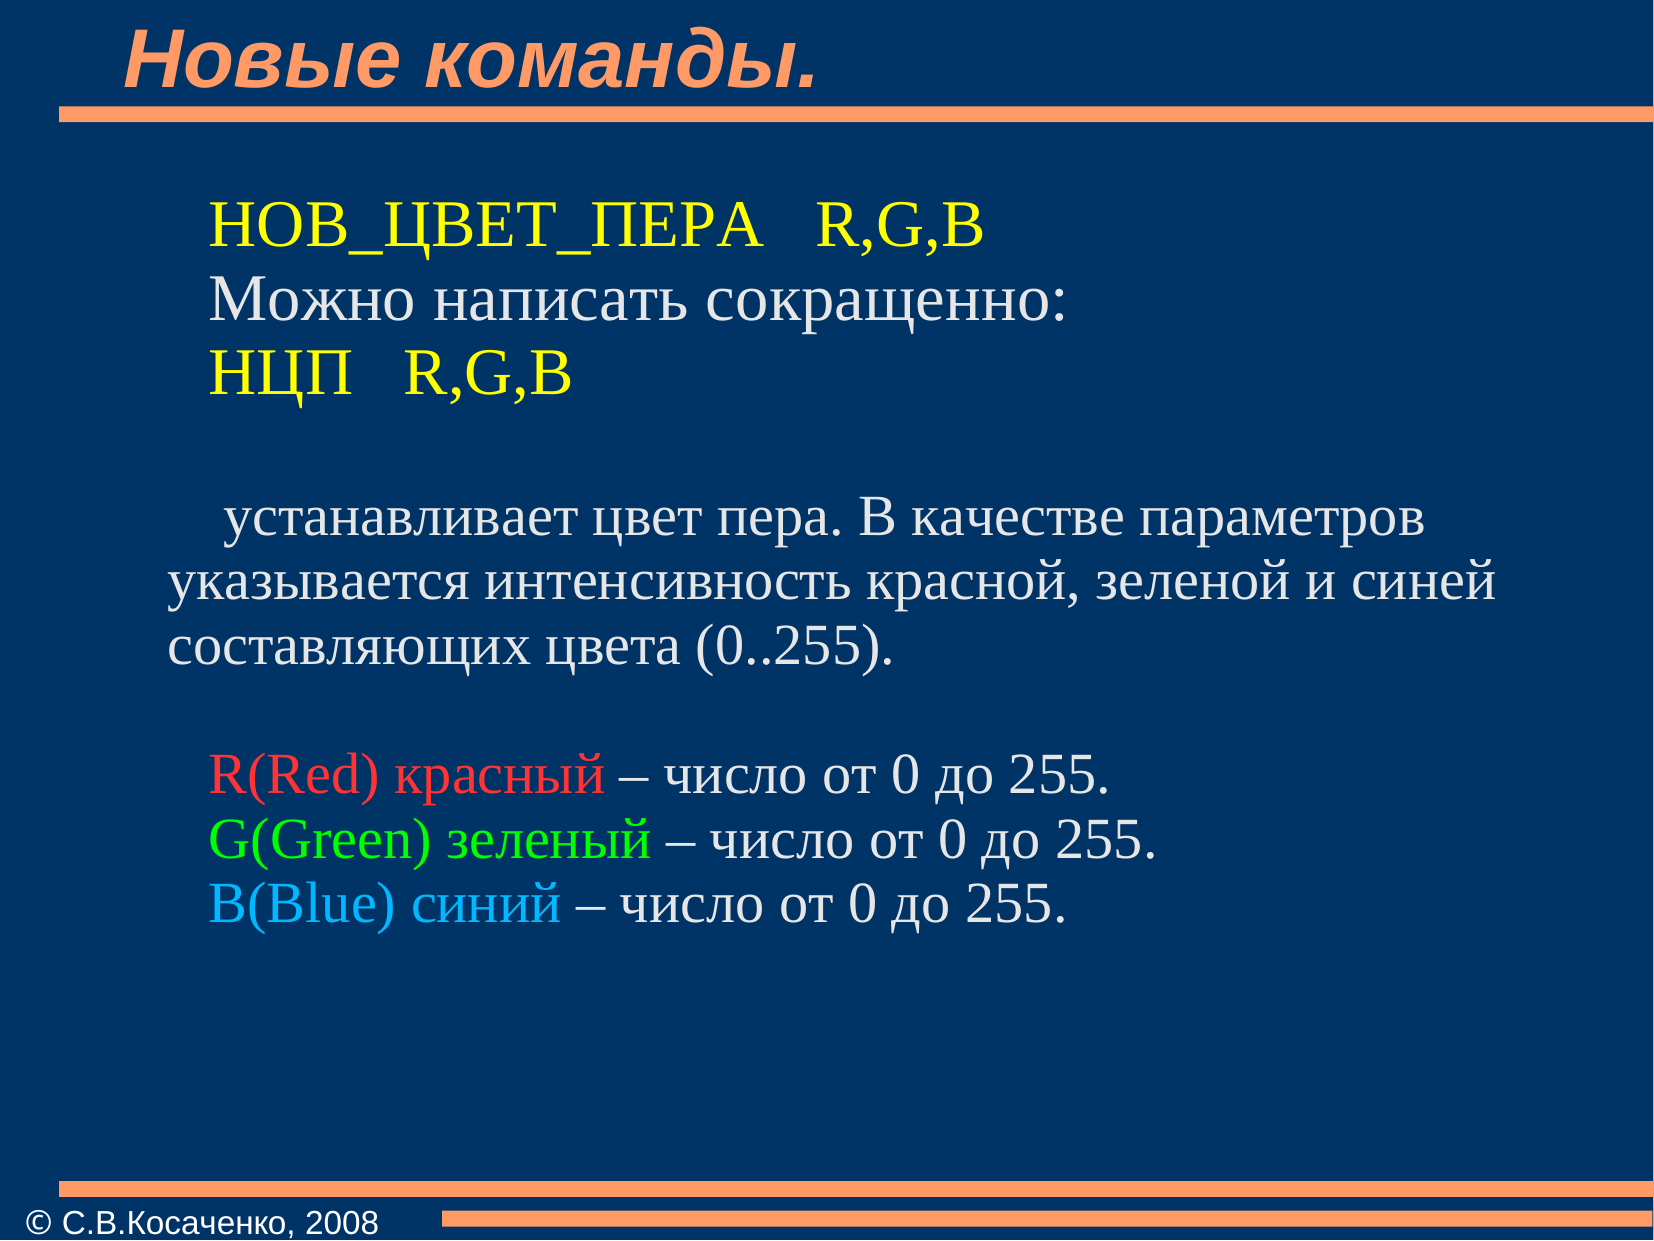

# Новые команды.
НОВ_ЦВЕТ_ПЕРА R,G,B
Можно написать сокращенно:
НЦП R,G,B
 устанавливает цвет пера. В качестве параметров указывается интенсивность красной, зеленой и синей составляющих цвета (0..255).
R(Red) красный – число от 0 до 255.
G(Green) зеленый – число от 0 до 255.
B(Blue) синий – число от 0 до 255.